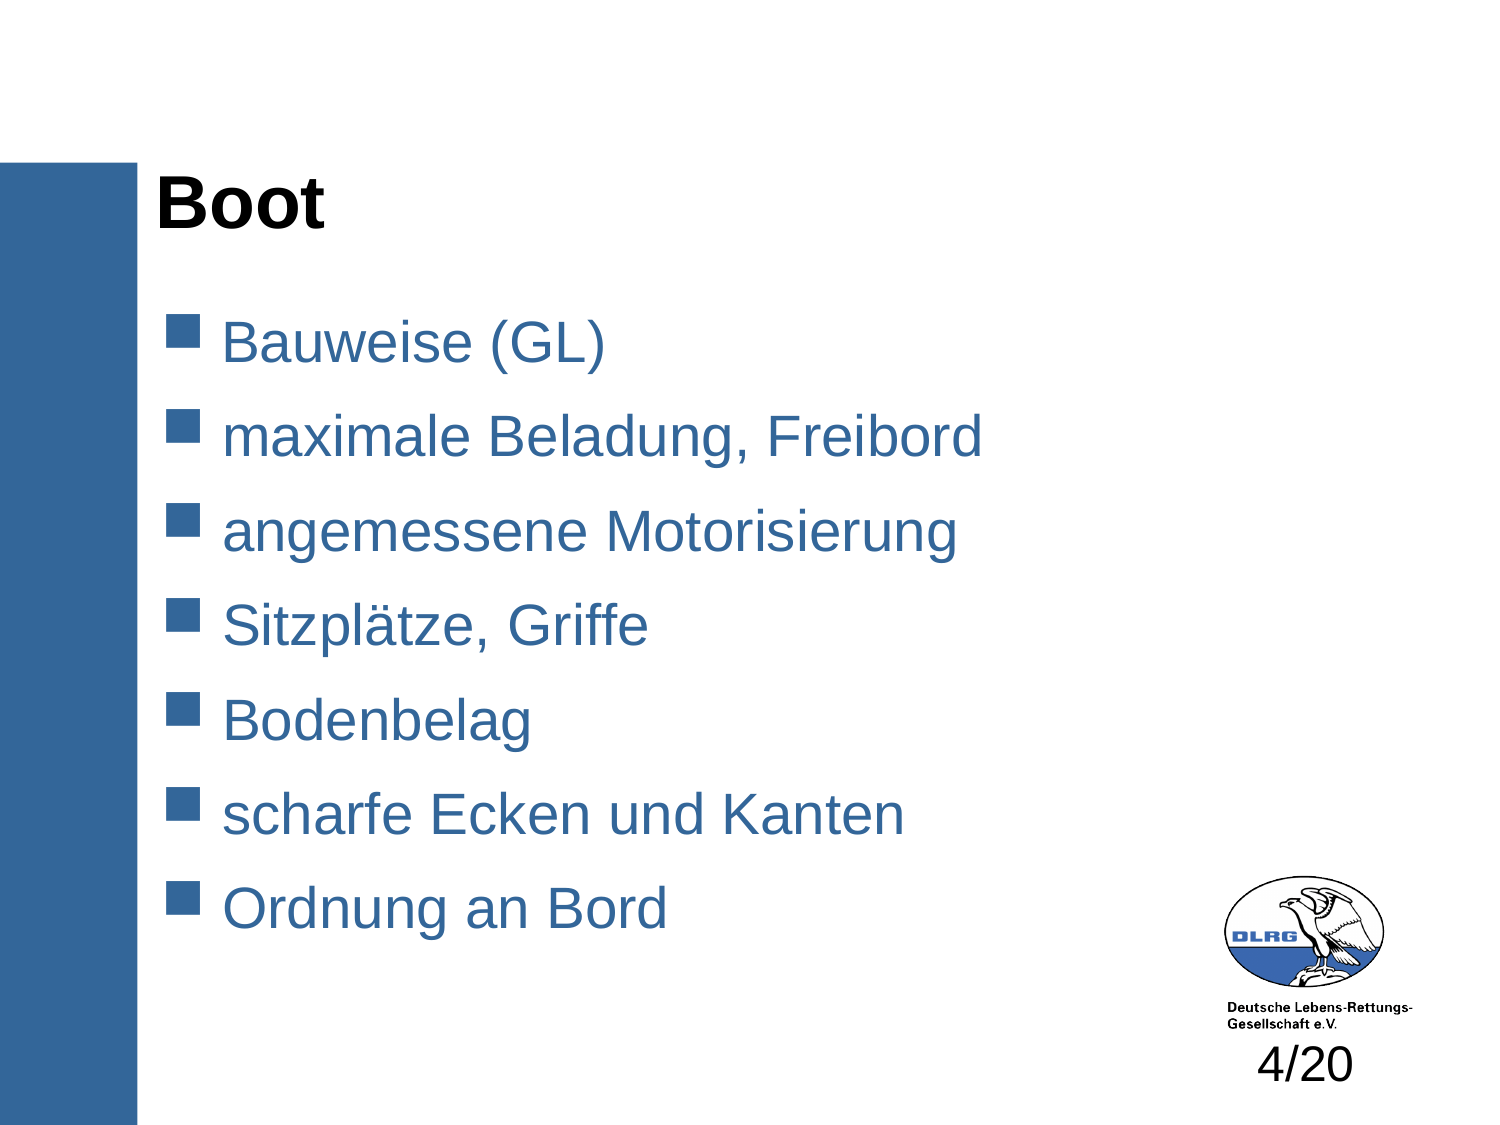

Boot
 Bauweise (GL)
 maximale Beladung, Freibord
 angemessene Motorisierung
 Sitzplätze, Griffe
 Bodenbelag
 scharfe Ecken und Kanten
 Ordnung an Bord